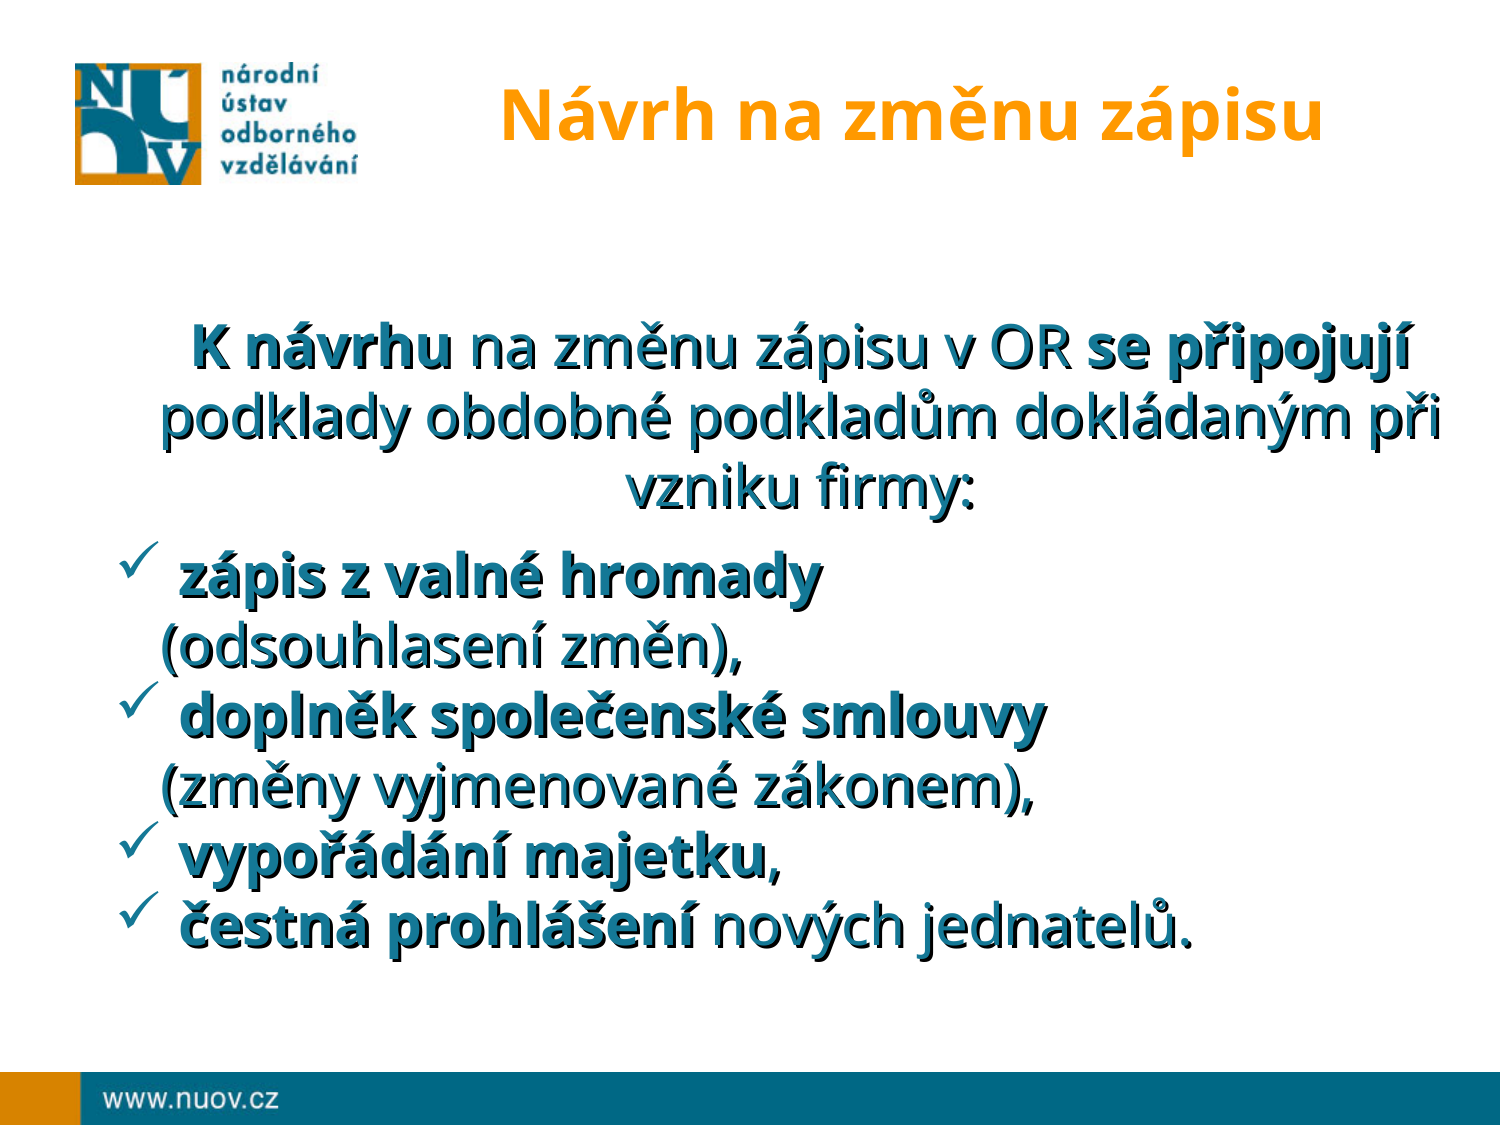

# Návrh na změnu zápisu
K návrhu na změnu zápisu v OR se připojují podklady obdobné podkladům dokládaným při vzniku firmy:
 zápis z valné hromady
 (odsouhlasení změn),
 doplněk společenské smlouvy
 (změny vyjmenované zákonem),
 vypořádání majetku,
 čestná prohlášení nových jednatelů.